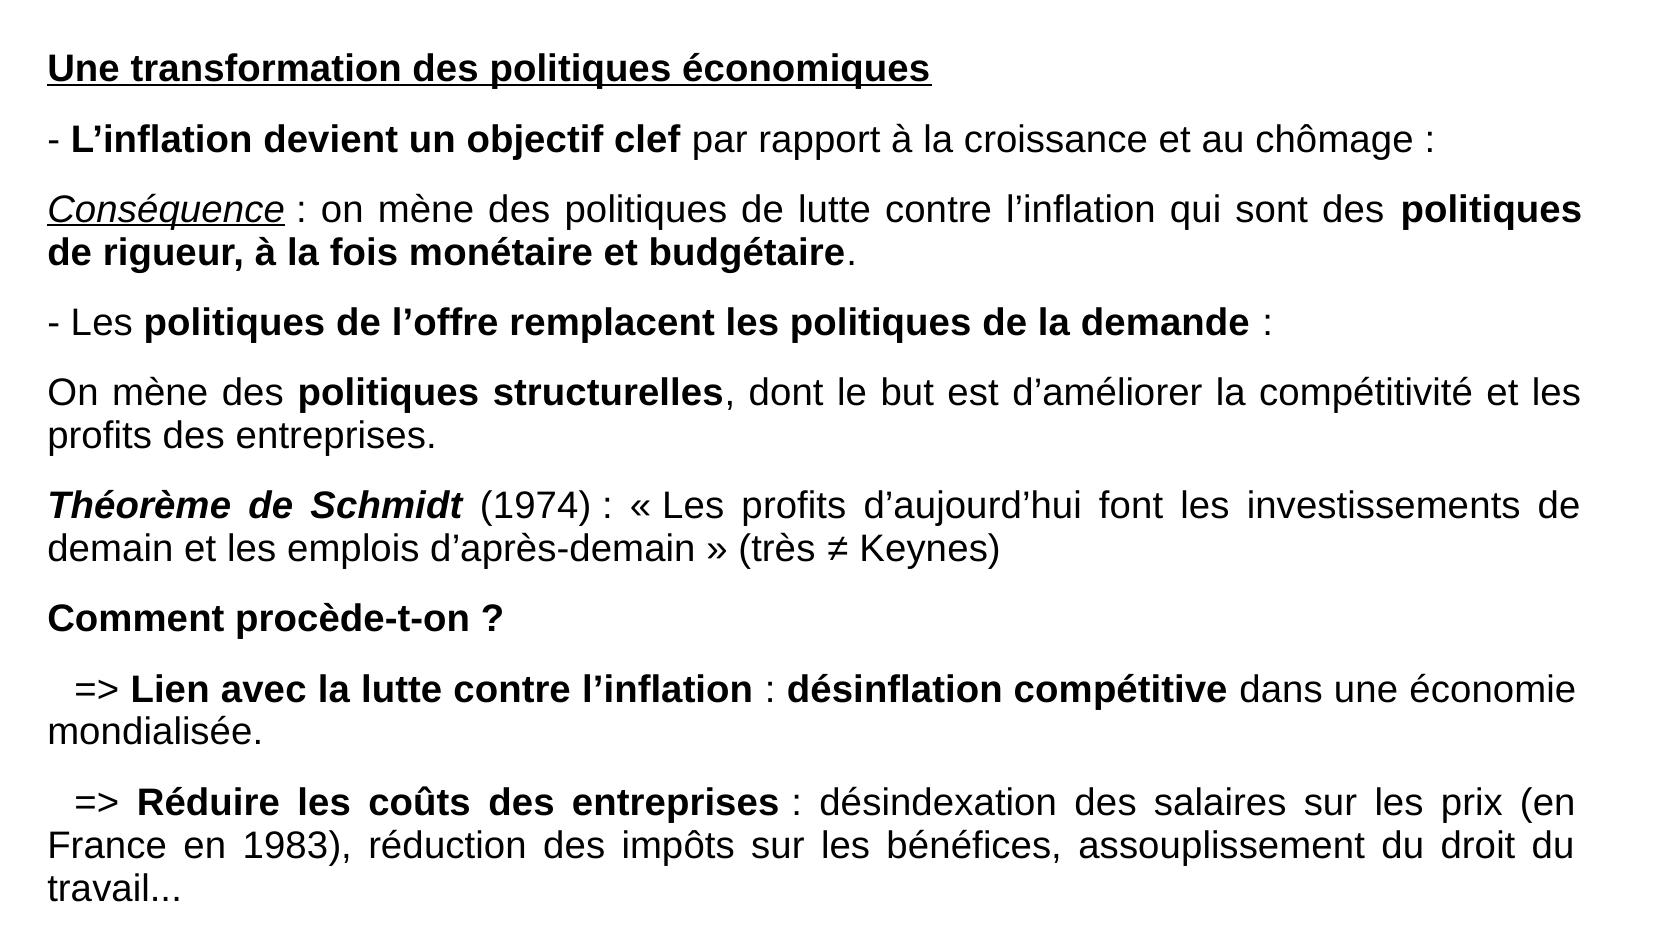

# Une transformation des politiques économiques
- L’inflation devient un objectif clef par rapport à la croissance et au chômage :
Conséquence : on mène des politiques de lutte contre l’inflation qui sont des politiques de rigueur, à la fois monétaire et budgétaire.
- Les politiques de l’offre remplacent les politiques de la demande :
On mène des politiques structurelles, dont le but est d’améliorer la compétitivité et les profits des entreprises.
Théorème de Schmidt (1974) : « Les profits d’aujourd’hui font les investissements de demain et les emplois d’après-demain » (très ≠ Keynes)
Comment procède-t-on ?
=> Lien avec la lutte contre l’inflation : désinflation compétitive dans une économie mondialisée.
=> Réduire les coûts des entreprises : désindexation des salaires sur les prix (en France en 1983), réduction des impôts sur les bénéfices, assouplissement du droit du travail...